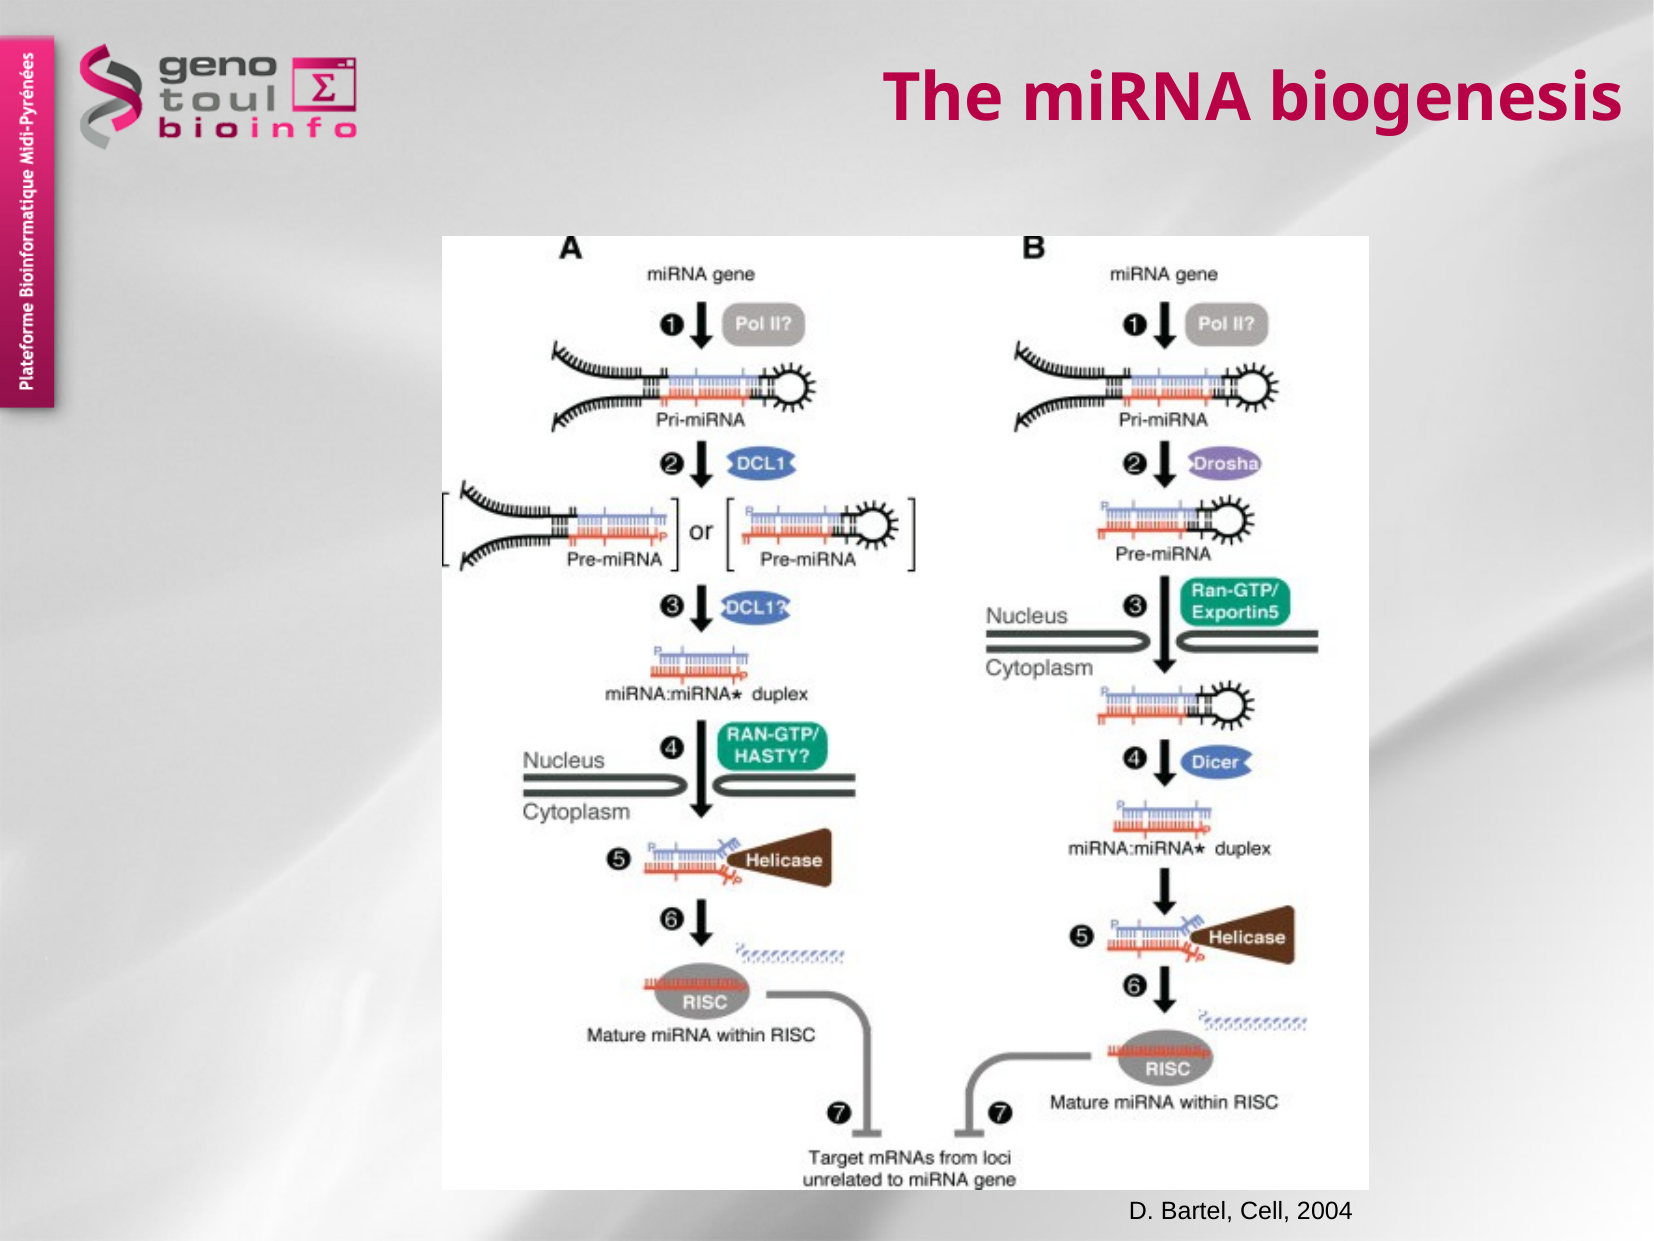

# The miRNA biogenesis
D. Bartel, Cell, 2004